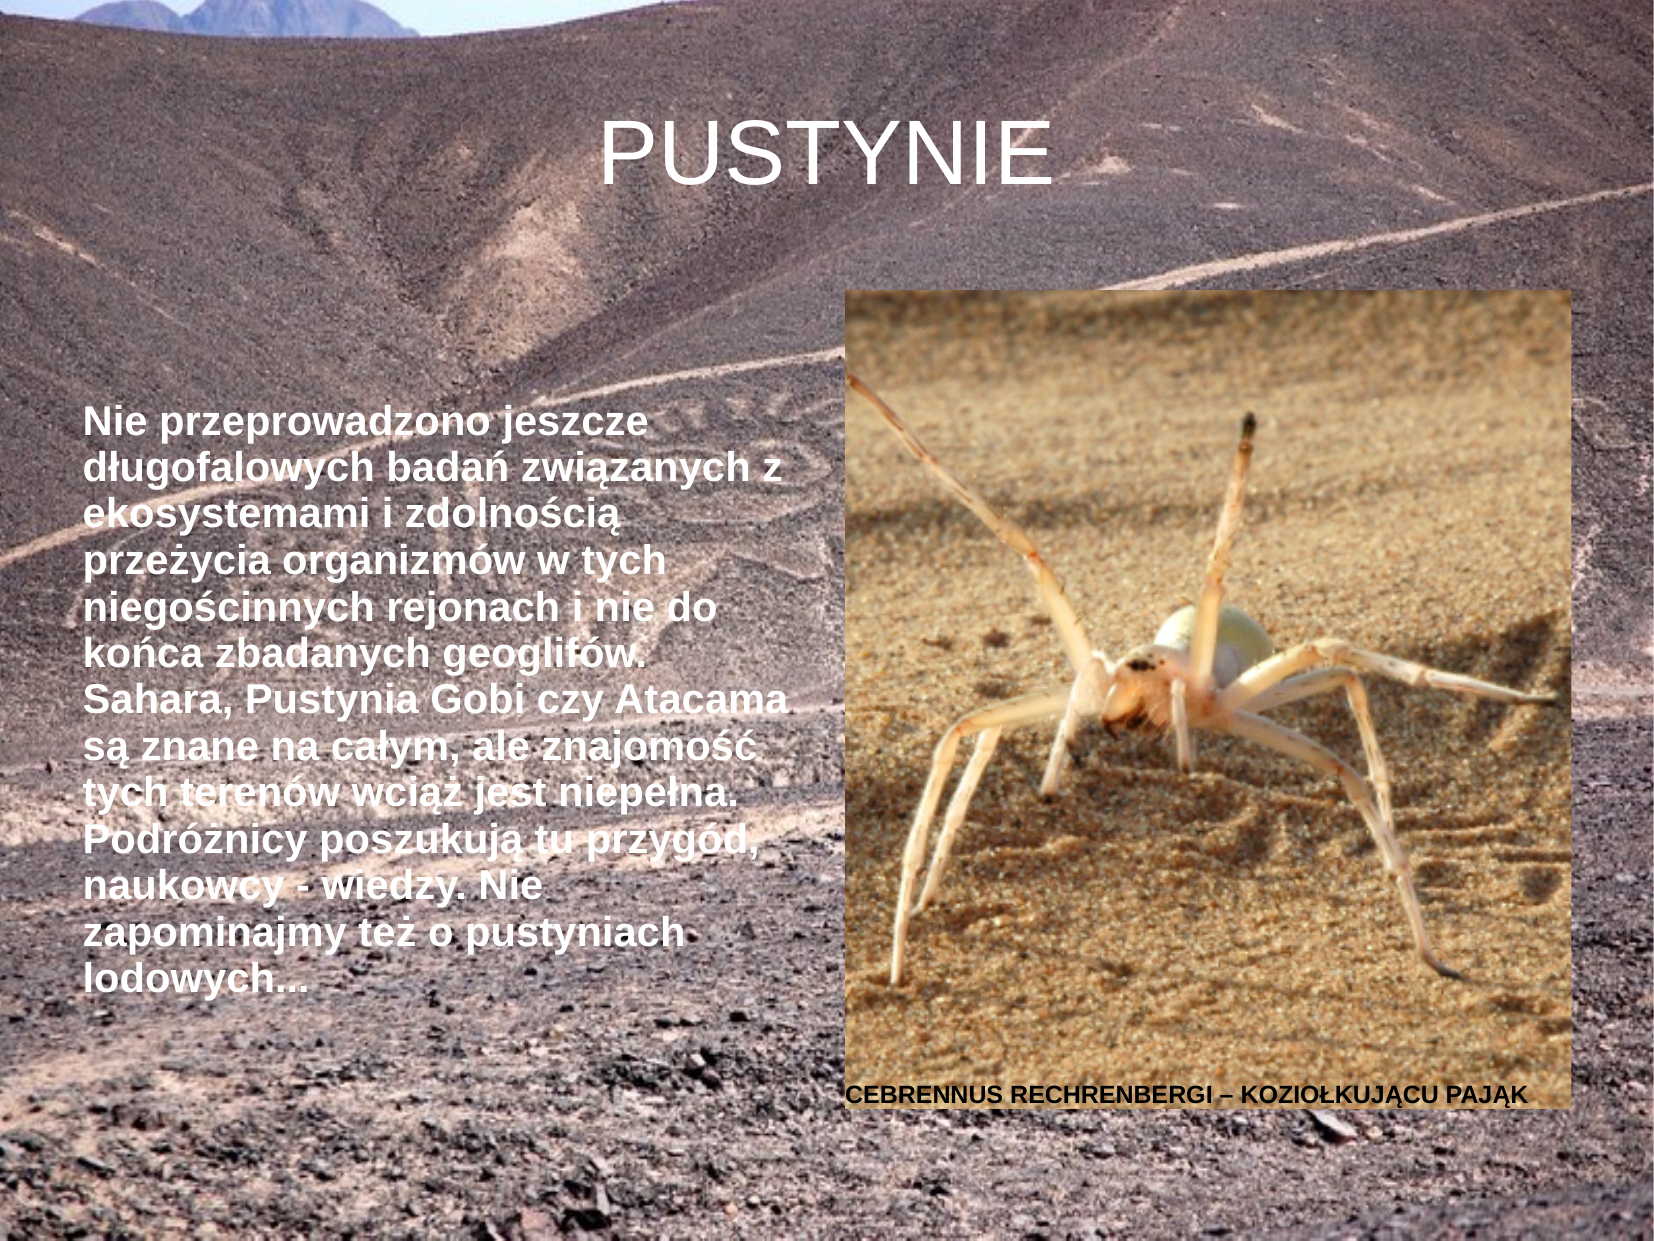

# PUSTYNIE
Nie przeprowadzono jeszcze długofalowych badań związanych z ekosystemami i zdolnością przeżycia organizmów w tych niegościnnych rejonach i nie do końca zbadanych geoglifów. Sahara, Pustynia Gobi czy Atacama są znane na całym, ale znajomość tych terenów wciąż jest niepełna. Podróżnicy poszukują tu przygód, naukowcy - wiedzy. Nie zapominajmy też o pustyniach lodowych...
CEBRENNUS RECHRENBERGI – KOZIOŁKUJĄCU PAJĄK